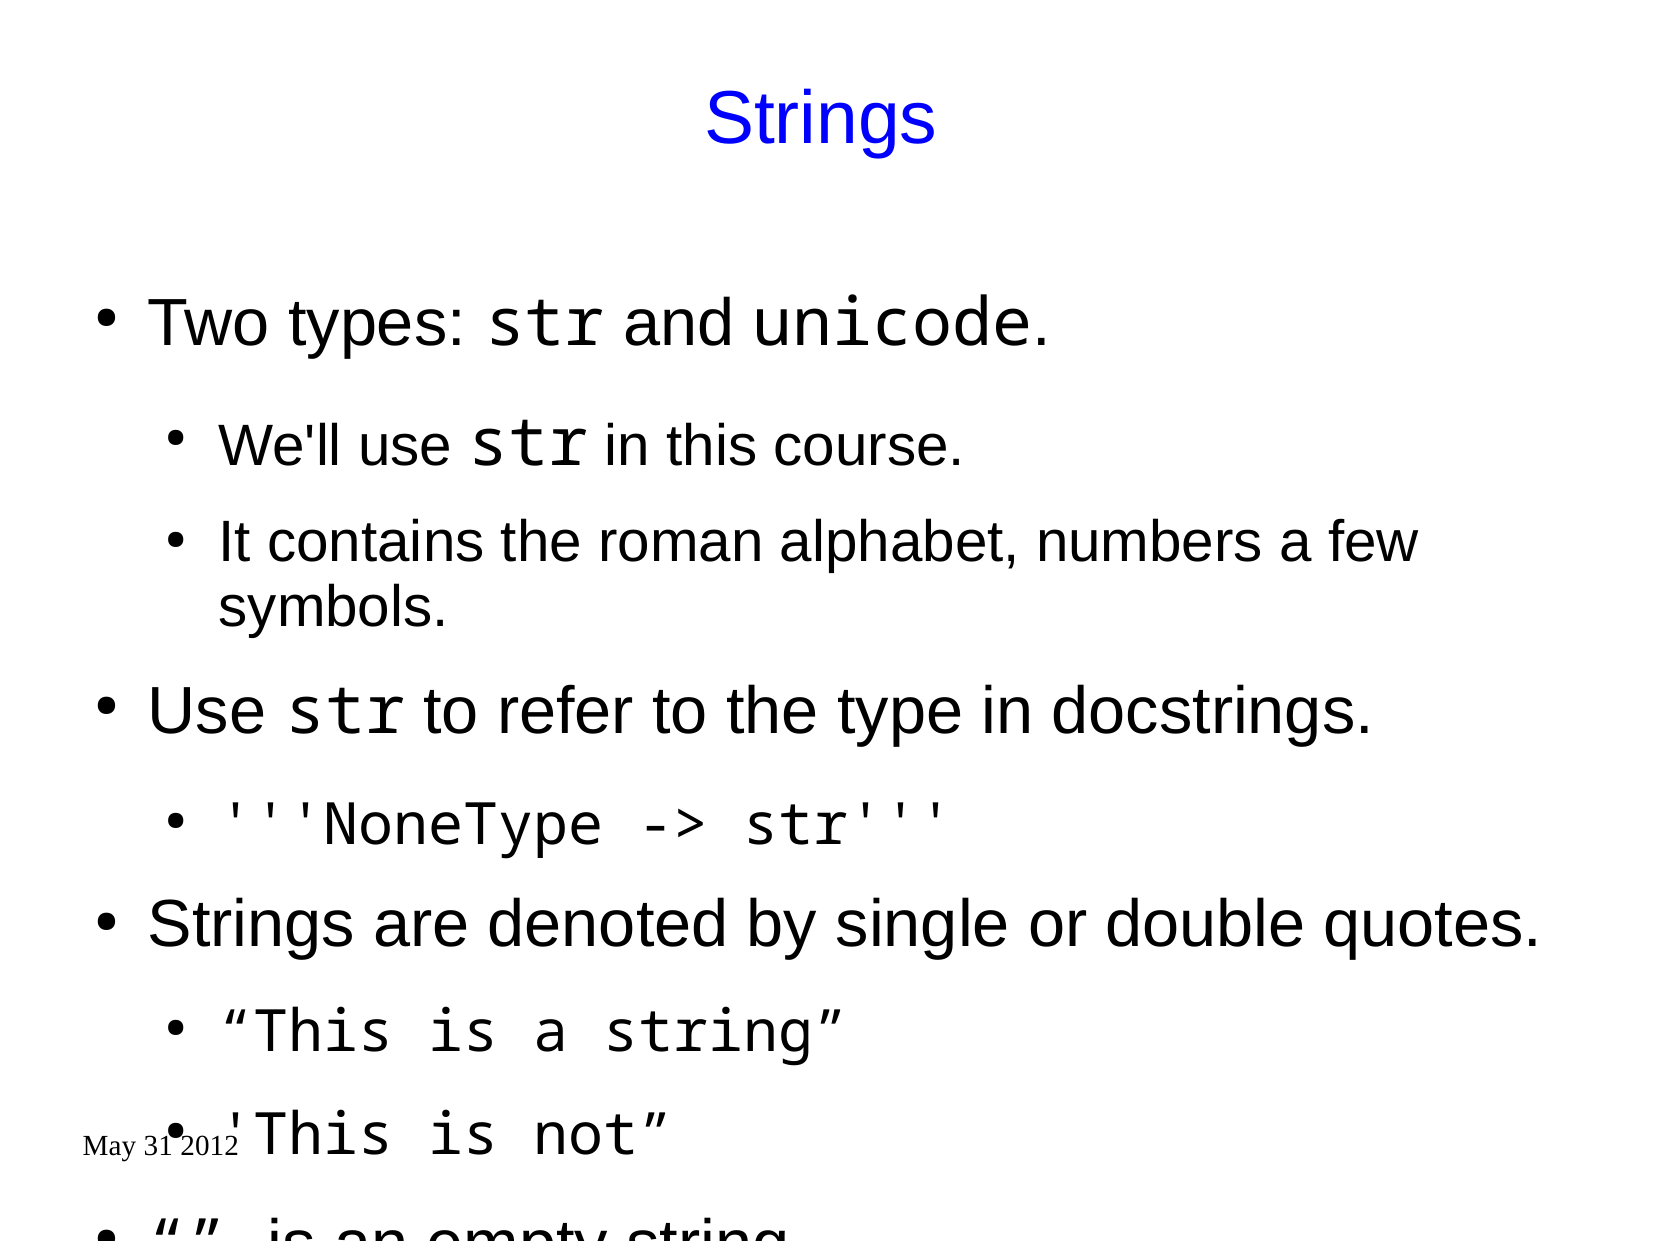

# Strings
Two types: str and unicode.
We'll use str in this course.
It contains the roman alphabet, numbers a few symbols.
Use str to refer to the type in docstrings.
'''NoneType -> str'''
Strings are denoted by single or double quotes.
“This is a string”
'This is not”
“” is an empty string.
May 31 2012